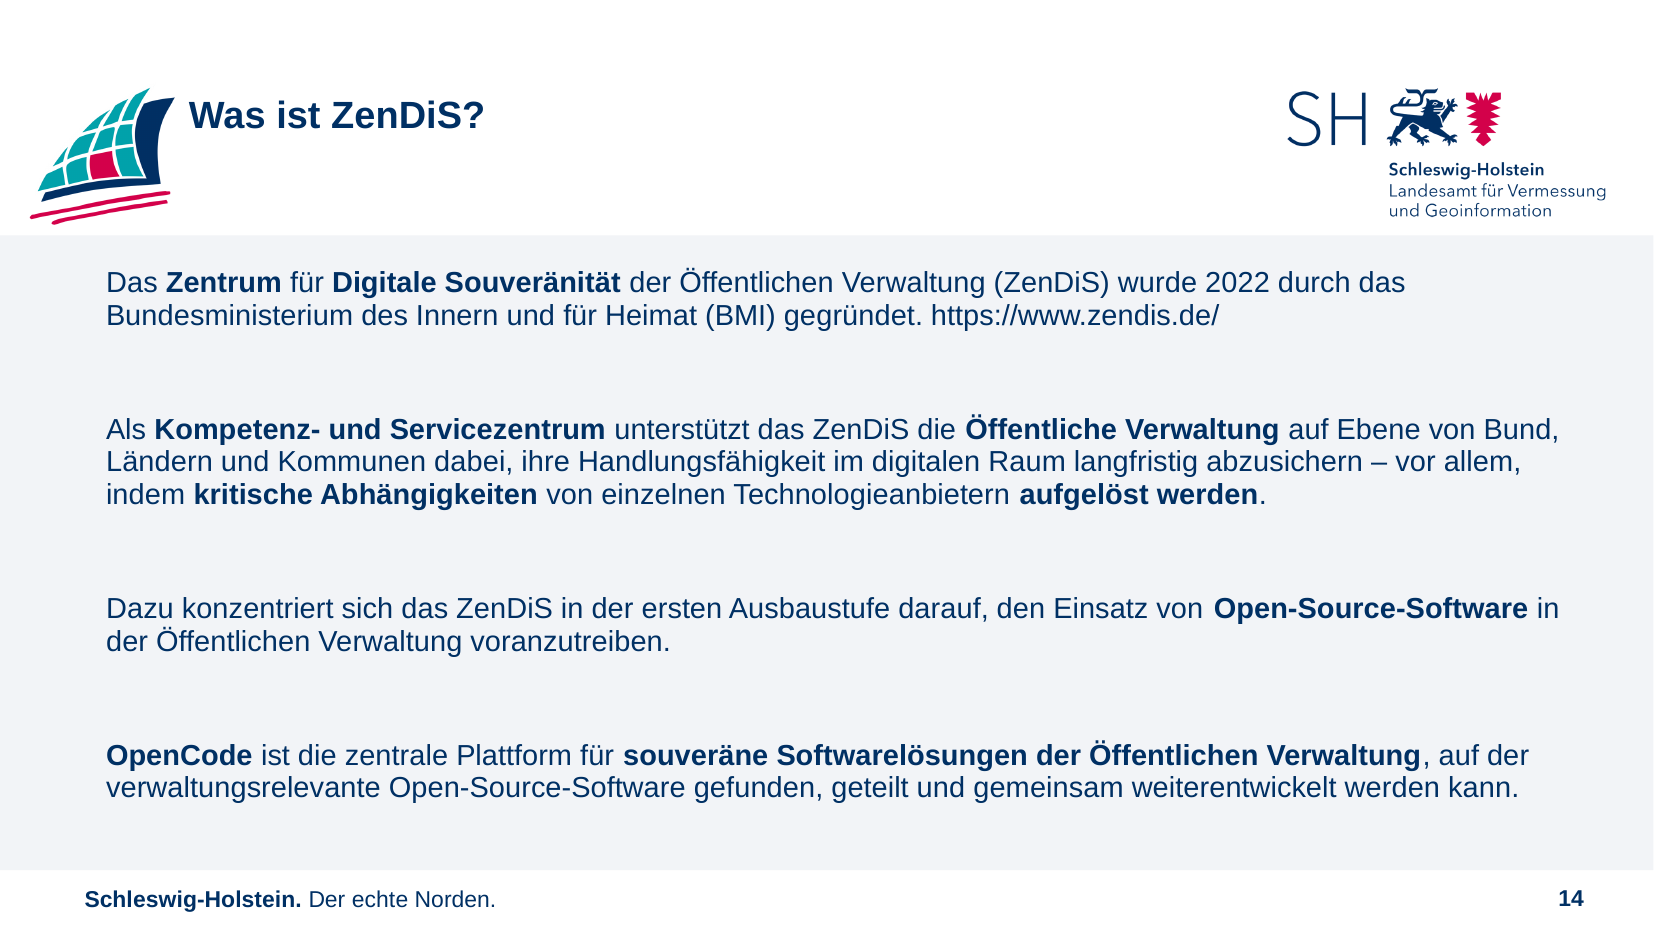

# Was ist ZenDiS?
Das Zentrum für Digitale Souveränität der Öffentlichen Verwaltung (ZenDiS) wurde 2022 durch das Bundesministerium des Innern und für Heimat (BMI) gegründet. https://www.zendis.de/
Als Kompetenz- und Servicezentrum unterstützt das ZenDiS die Öffentliche Verwaltung auf Ebene von Bund, Ländern und Kommunen dabei, ihre Handlungsfähigkeit im digitalen Raum langfristig abzusichern – vor allem, indem kritische Abhängigkeiten von einzelnen Technologieanbietern aufgelöst werden.
Dazu konzentriert sich das ZenDiS in der ersten Ausbaustufe darauf, den Einsatz von Open-Source-Software in der Öffentlichen Verwaltung voranzutreiben.
OpenCode ist die zentrale Plattform für souveräne Softwarelösungen der Öffentlichen Verwaltung, auf der verwaltungsrelevante Open-Source-Software gefunden, geteilt und gemeinsam weiterentwickelt werden kann.
14